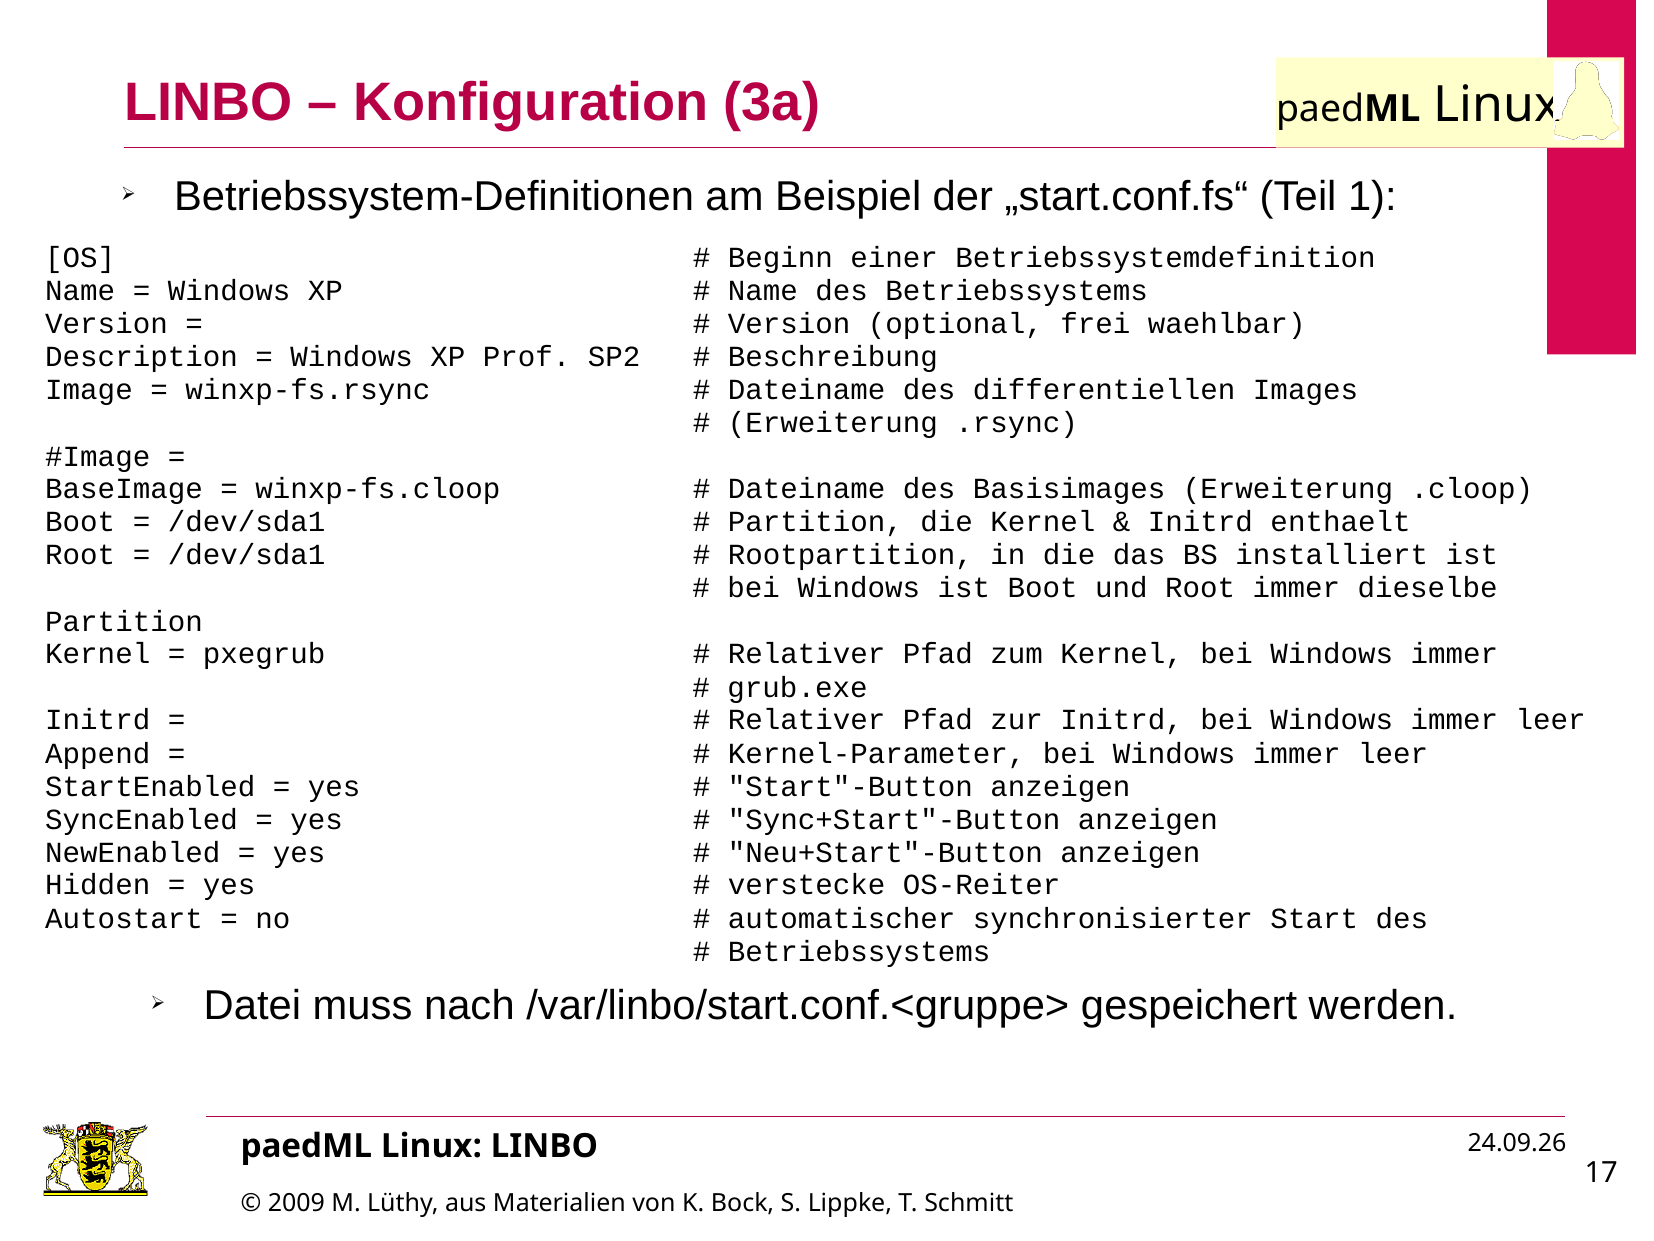

# LINBO – Konfiguration (3a)
Betriebssystem-Definitionen am Beispiel der „start.conf.fs“ (Teil 1):
[OS] # Beginn einer Betriebssystemdefinition
Name = Windows XP # Name des Betriebssystems
Version = # Version (optional, frei waehlbar)
Description = Windows XP Prof. SP2 # Beschreibung
Image = winxp-fs.rsync # Dateiname des differentiellen Images # (Erweiterung .rsync)
#Image =
BaseImage = winxp-fs.cloop # Dateiname des Basisimages (Erweiterung .cloop)
Boot = /dev/sda1 # Partition, die Kernel & Initrd enthaelt
Root = /dev/sda1 # Rootpartition, in die das BS installiert ist
 # bei Windows ist Boot und Root immer dieselbe Partition
Kernel = pxegrub # Relativer Pfad zum Kernel, bei Windows immer
 # grub.exe
Initrd = # Relativer Pfad zur Initrd, bei Windows immer leer
Append = # Kernel-Parameter, bei Windows immer leer
StartEnabled = yes # "Start"-Button anzeigen
SyncEnabled = yes # "Sync+Start"-Button anzeigen
NewEnabled = yes # "Neu+Start"-Button anzeigen
Hidden = yes # verstecke OS-Reiter
Autostart = no # automatischer synchronisierter Start des # Betriebssystems
Datei muss nach /var/linbo/start.conf.<gruppe> gespeichert werden.
© M. Lüthy, J. von der Ruhr, G. Rabus, M. Müller
17